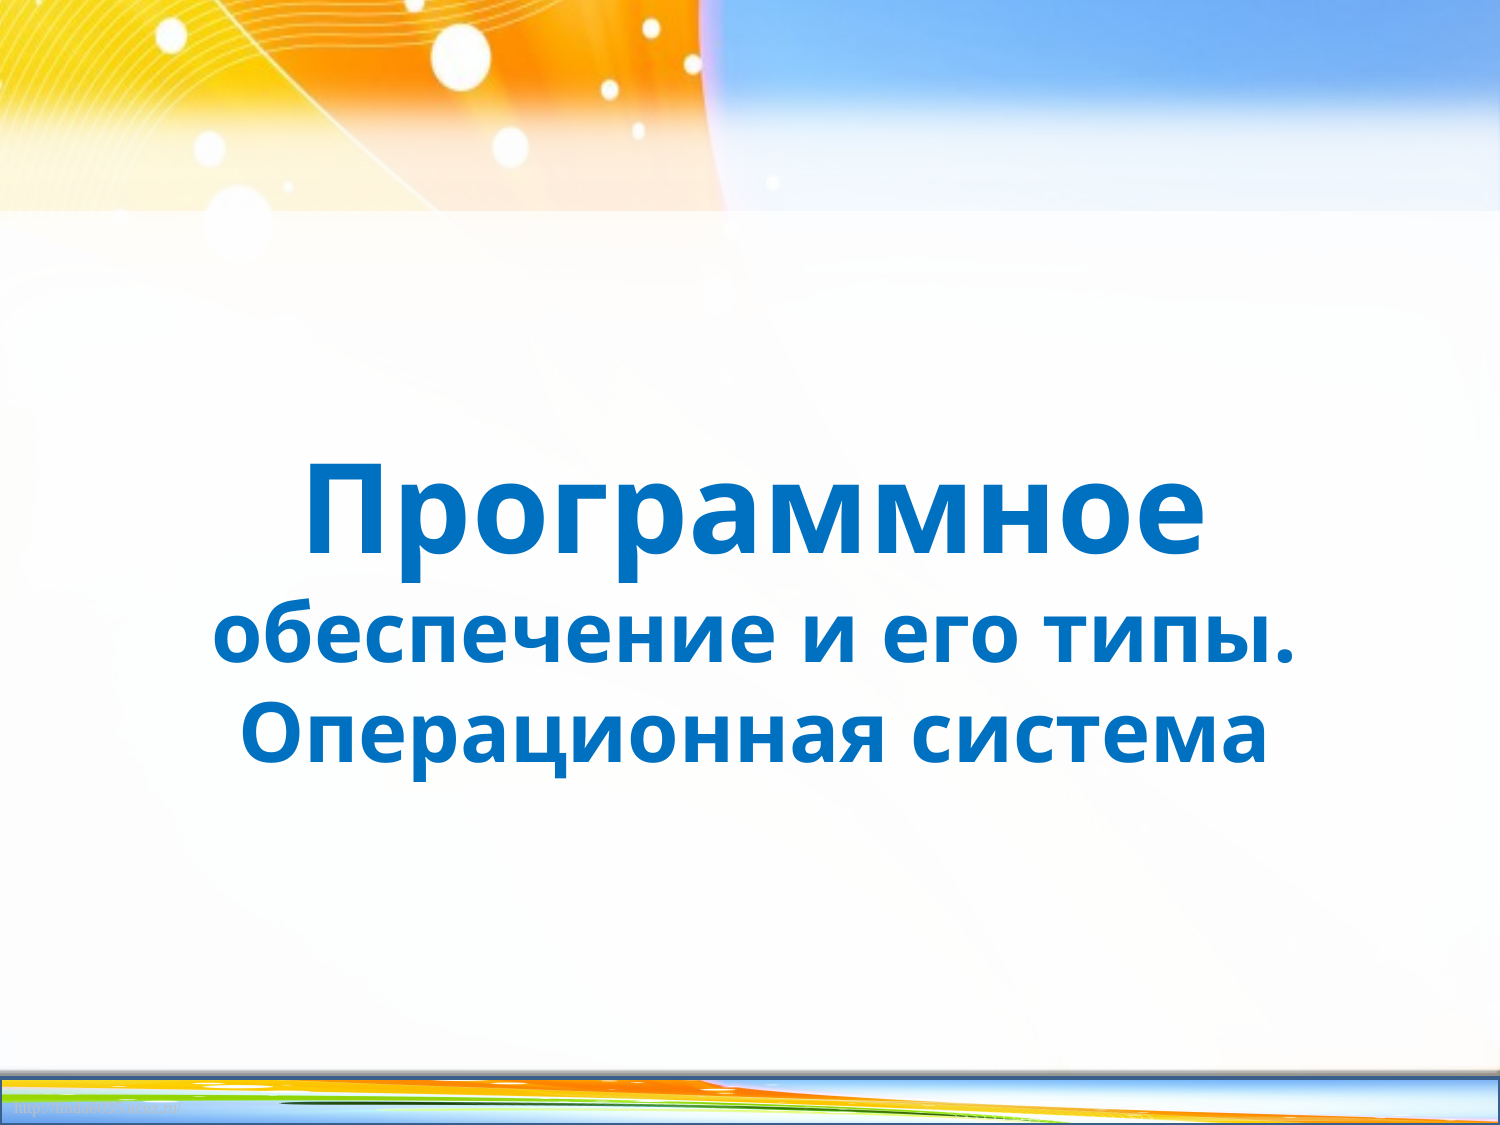

Программное
обеспечение и его типы. Операционная система